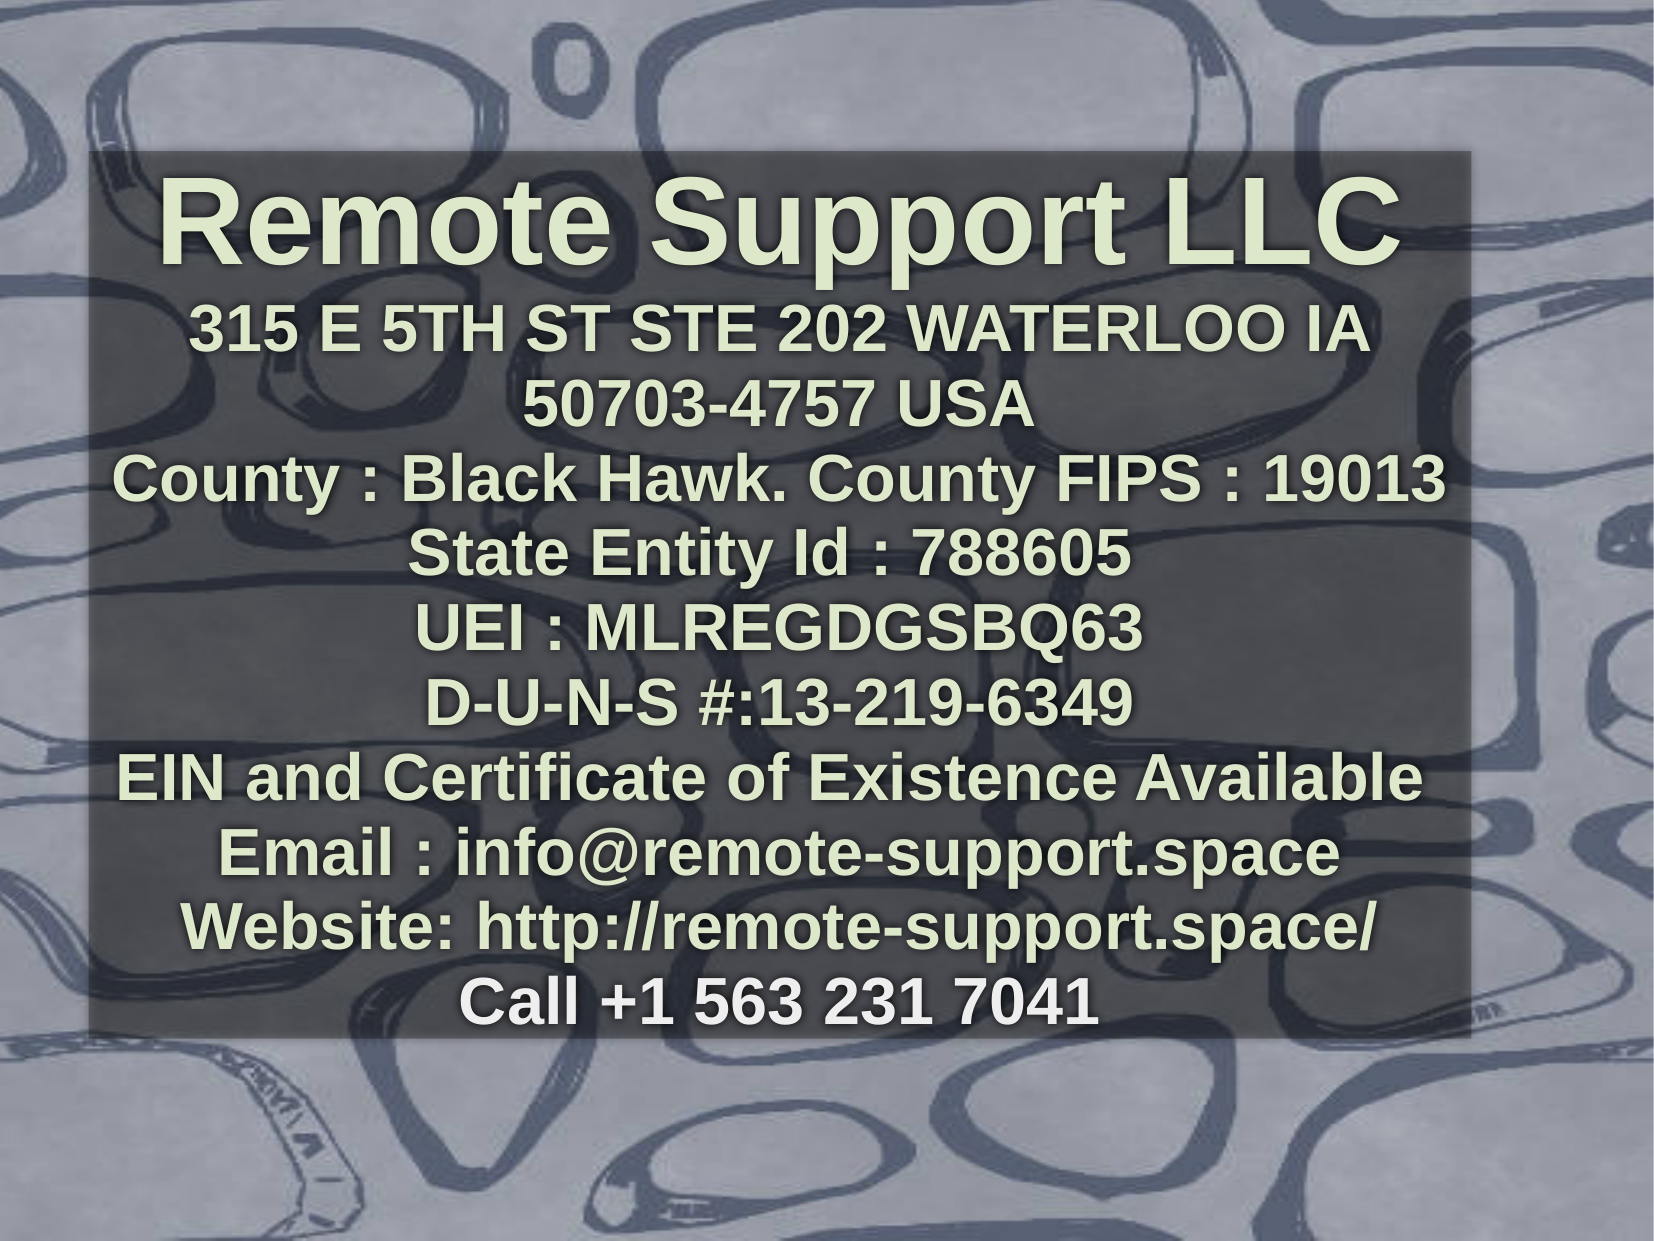

Remote Support LLC
315 E 5TH ST STE 202 WATERLOO IA 50703-4757 USA
County : Black Hawk. County FIPS : 19013
State Entity Id : 788605
UEI : MLREGDGSBQ63
D-U-N-S #:13-219-6349
EIN and Certificate of Existence Available
Email : info@remote-support.space
Website: http://remote-support.space/
Call +1 563 231 7041